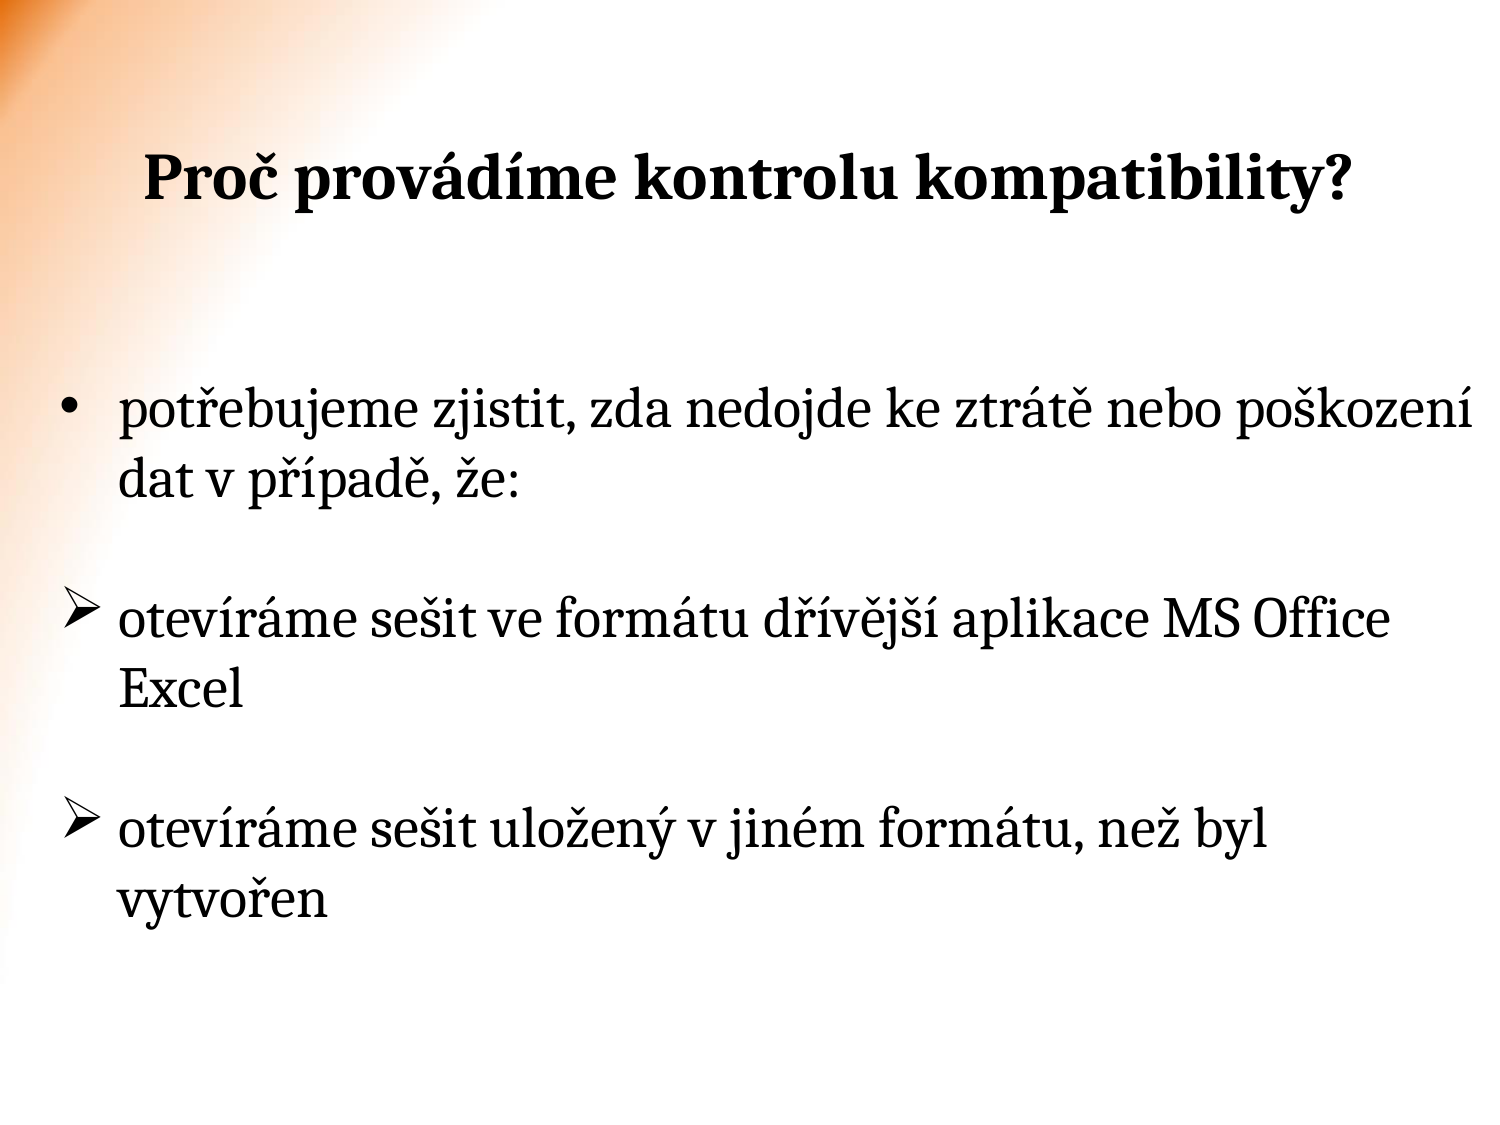

Proč provádíme kontrolu kompatibility?
potřebujeme zjistit, zda nedojde ke ztrátě nebo poškození dat v případě, že:
otevíráme sešit ve formátu dřívější aplikace MS Office Excel
otevíráme sešit uložený v jiném formátu, než byl vytvořen